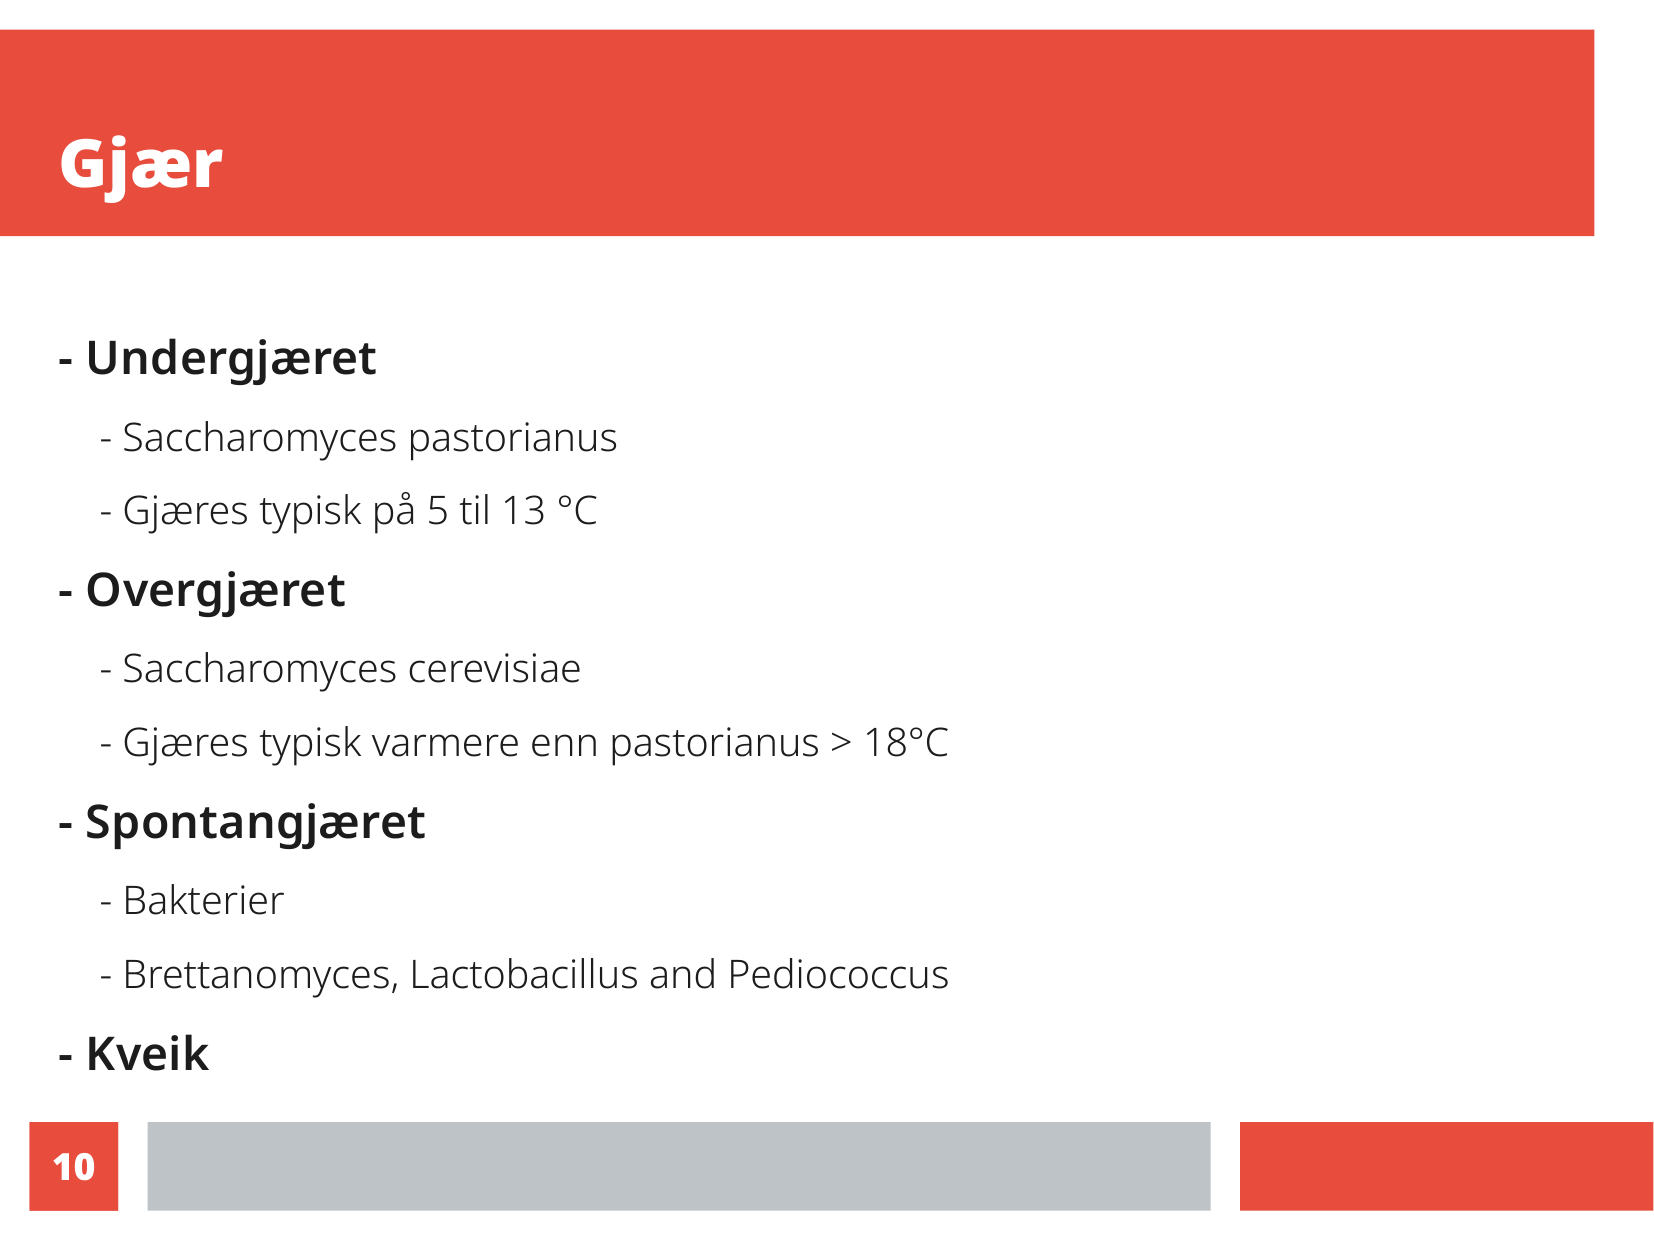

# Gjær
- Undergjæret
- Saccharomyces pastorianus
- Gjæres typisk på 5 til 13 °C
- Overgjæret
- Saccharomyces cerevisiae
- Gjæres typisk varmere enn pastorianus > 18°C
- Spontangjæret
- Bakterier
- Brettanomyces, Lactobacillus and Pediococcus
- Kveik
10